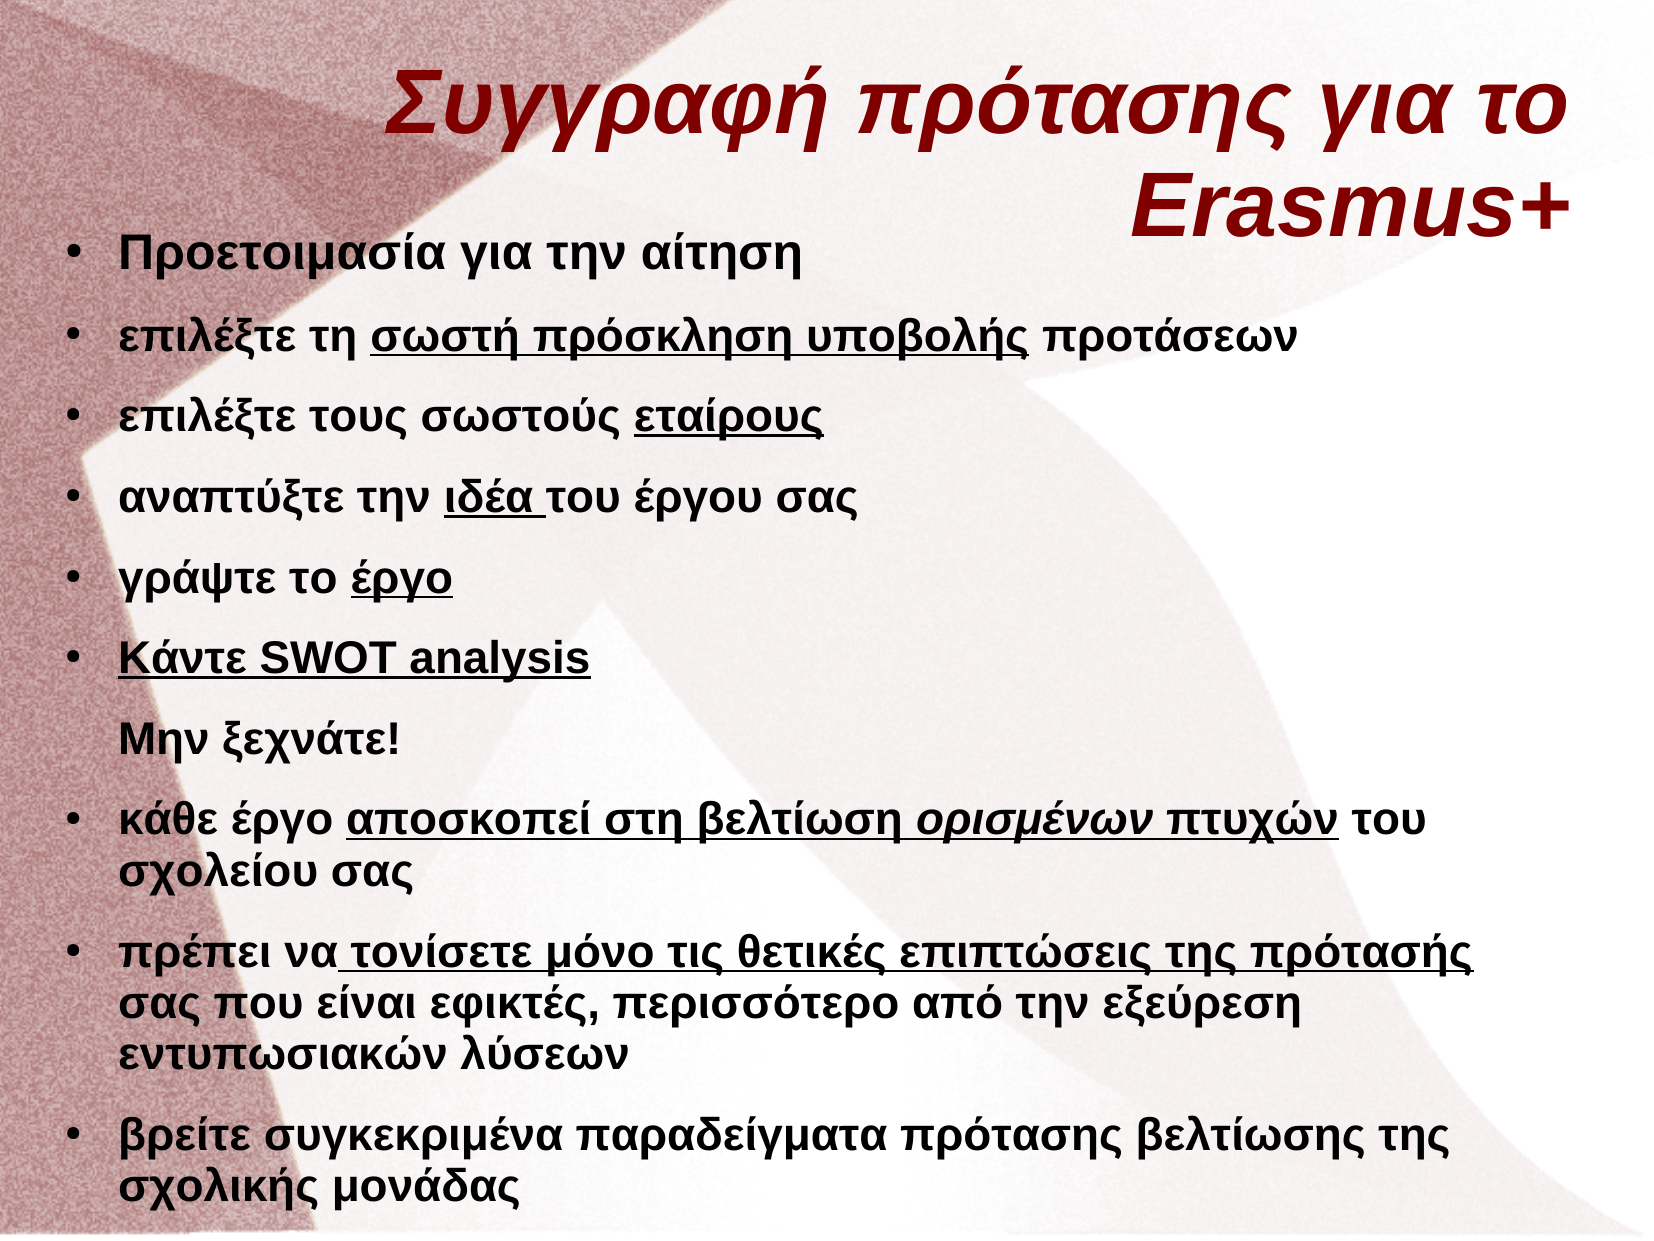

Συγγραφή πρότασης για το Erasmus+
# Προετοιμασία για την αίτηση
επιλέξτε τη σωστή πρόσκληση υποβολής προτάσεων
επιλέξτε τους σωστούς εταίρους
αναπτύξτε την ιδέα του έργου σας
γράψτε το έργο
Κάντε SWOT analysis
Mην ξεχνάτε!
κάθε έργο αποσκοπεί στη βελτίωση ορισμένων πτυχών του σχολείου σας
πρέπει να τονίσετε μόνο τις θετικές επιπτώσεις της πρότασής σας που είναι εφικτές, περισσότερο από την εξεύρεση εντυπωσιακών λύσεων
βρείτε συγκεκριμένα παραδείγματα πρότασης βελτίωσης της σχολικής μονάδας